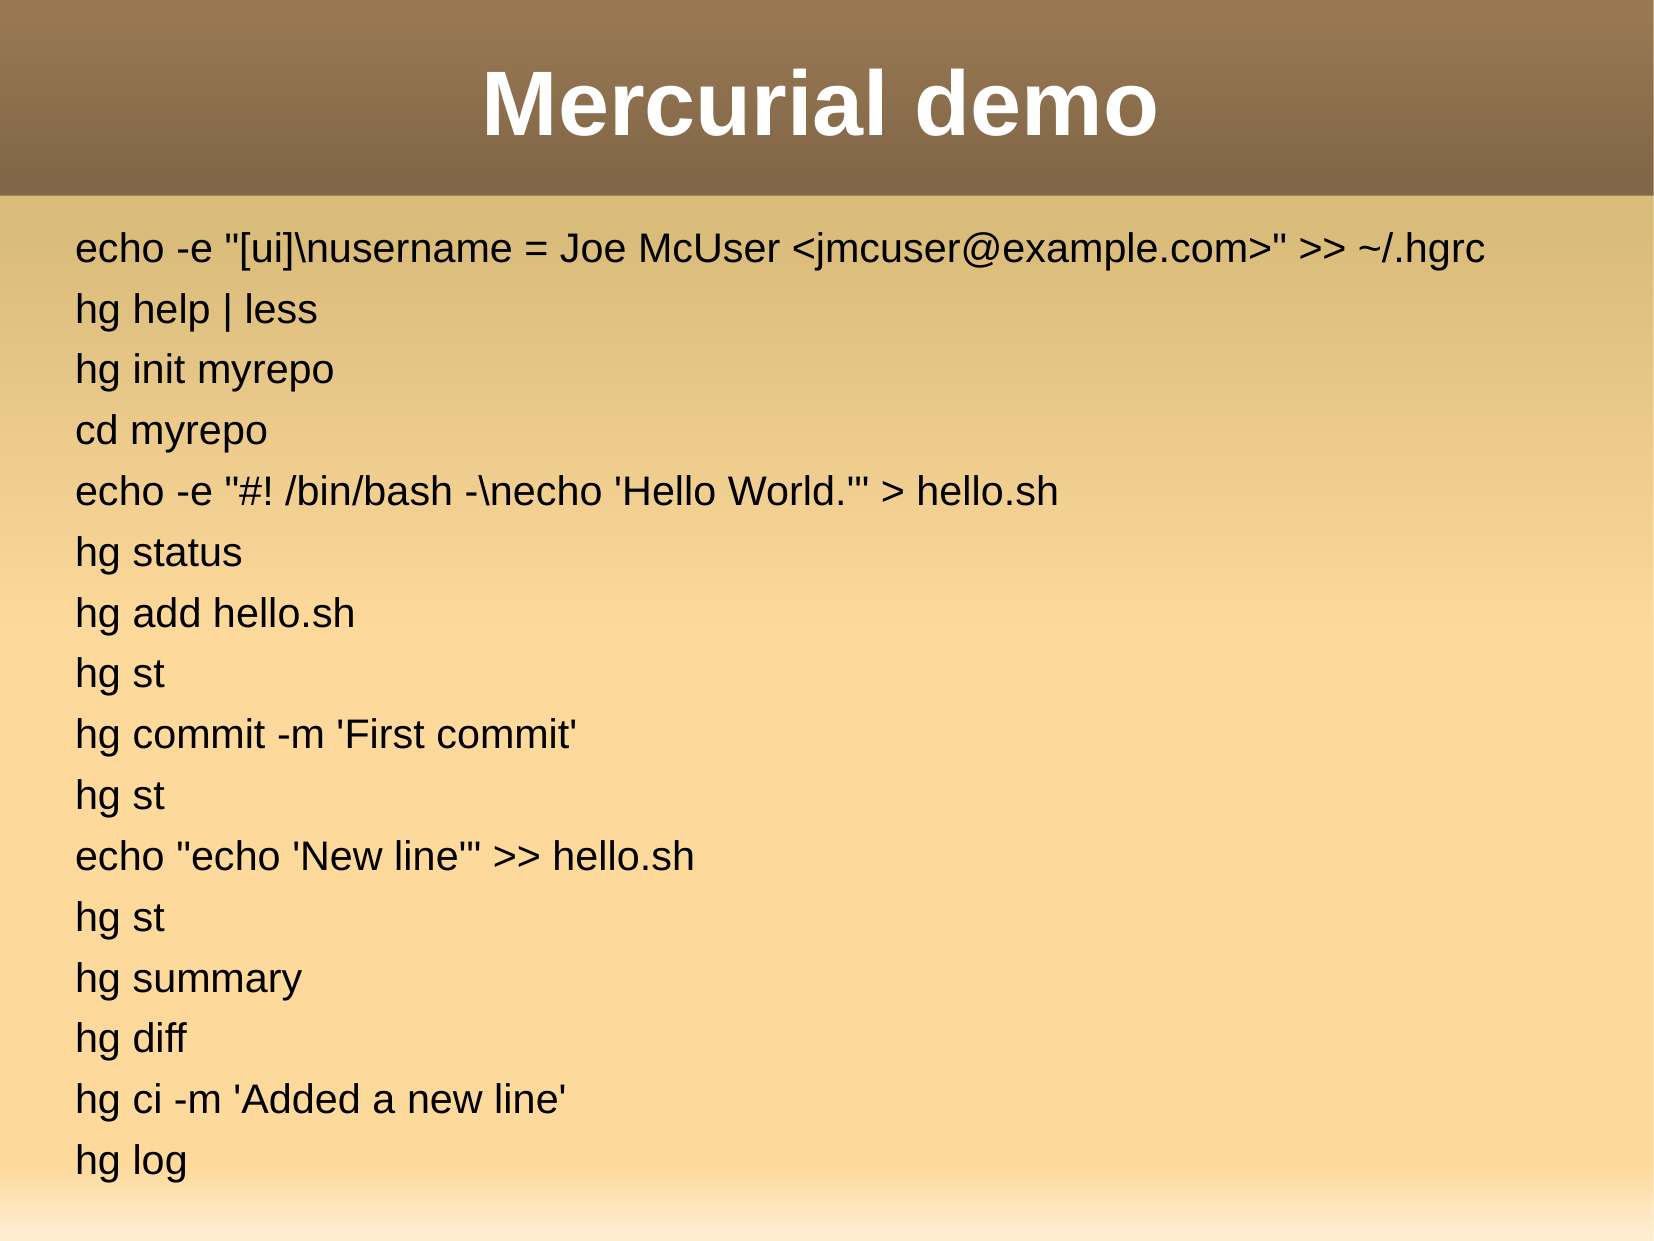

# Mercurial demo
echo -e "[ui]\nusername = Joe McUser <jmcuser@example.com>" >> ~/.hgrc
hg help | less
hg init myrepo
cd myrepo
echo -e "#! /bin/bash -\necho 'Hello World.'" > hello.sh
hg status
hg add hello.sh
hg st
hg commit -m 'First commit'
hg st
echo "echo 'New line'" >> hello.sh
hg st
hg summary
hg diff
hg ci -m 'Added a new line'
hg log